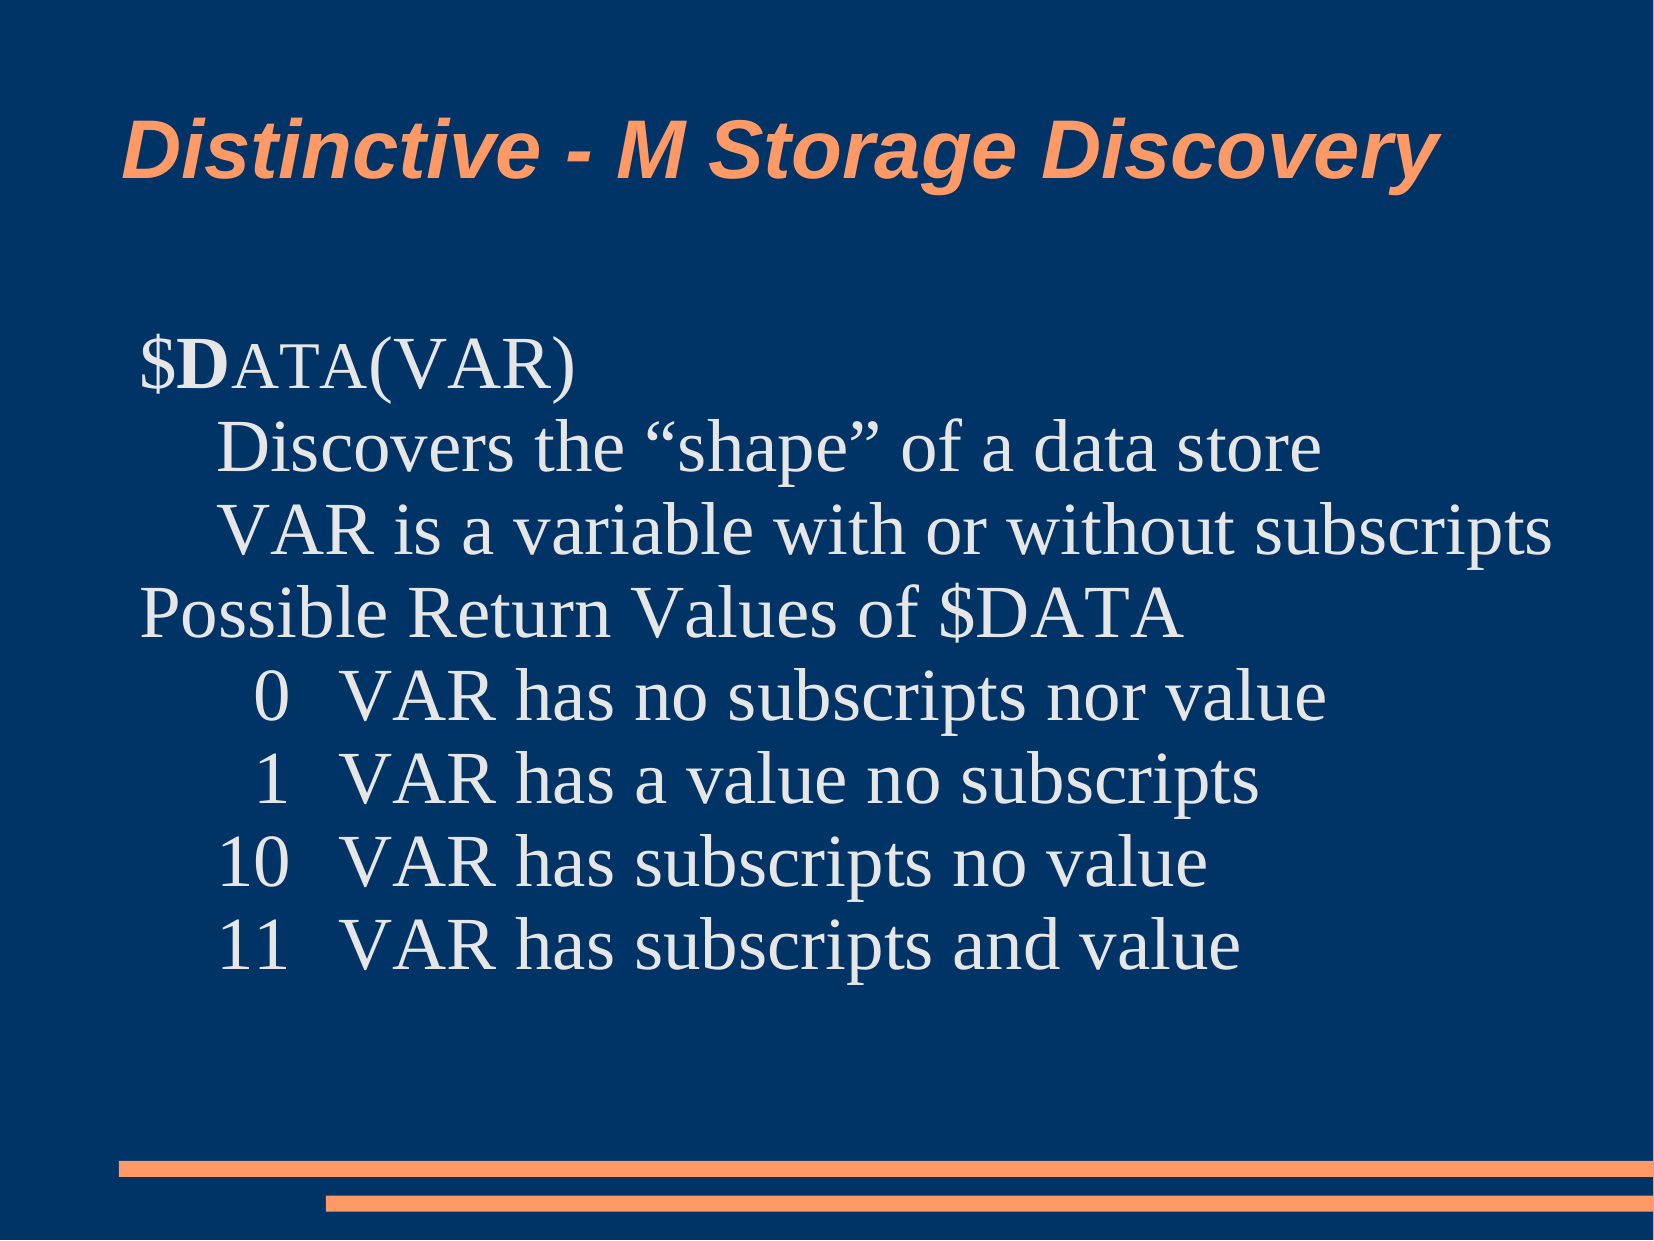

# Distinctive - M Storage Discovery
$DATA(VAR)
Discovers the “shape” of a data store
VAR is a variable with or without subscripts
Possible Return Values of $DATA
 0 	VAR has no subscripts nor value
 1 	VAR has a value no subscripts
10 	VAR has subscripts no value
11 	VAR has subscripts and value